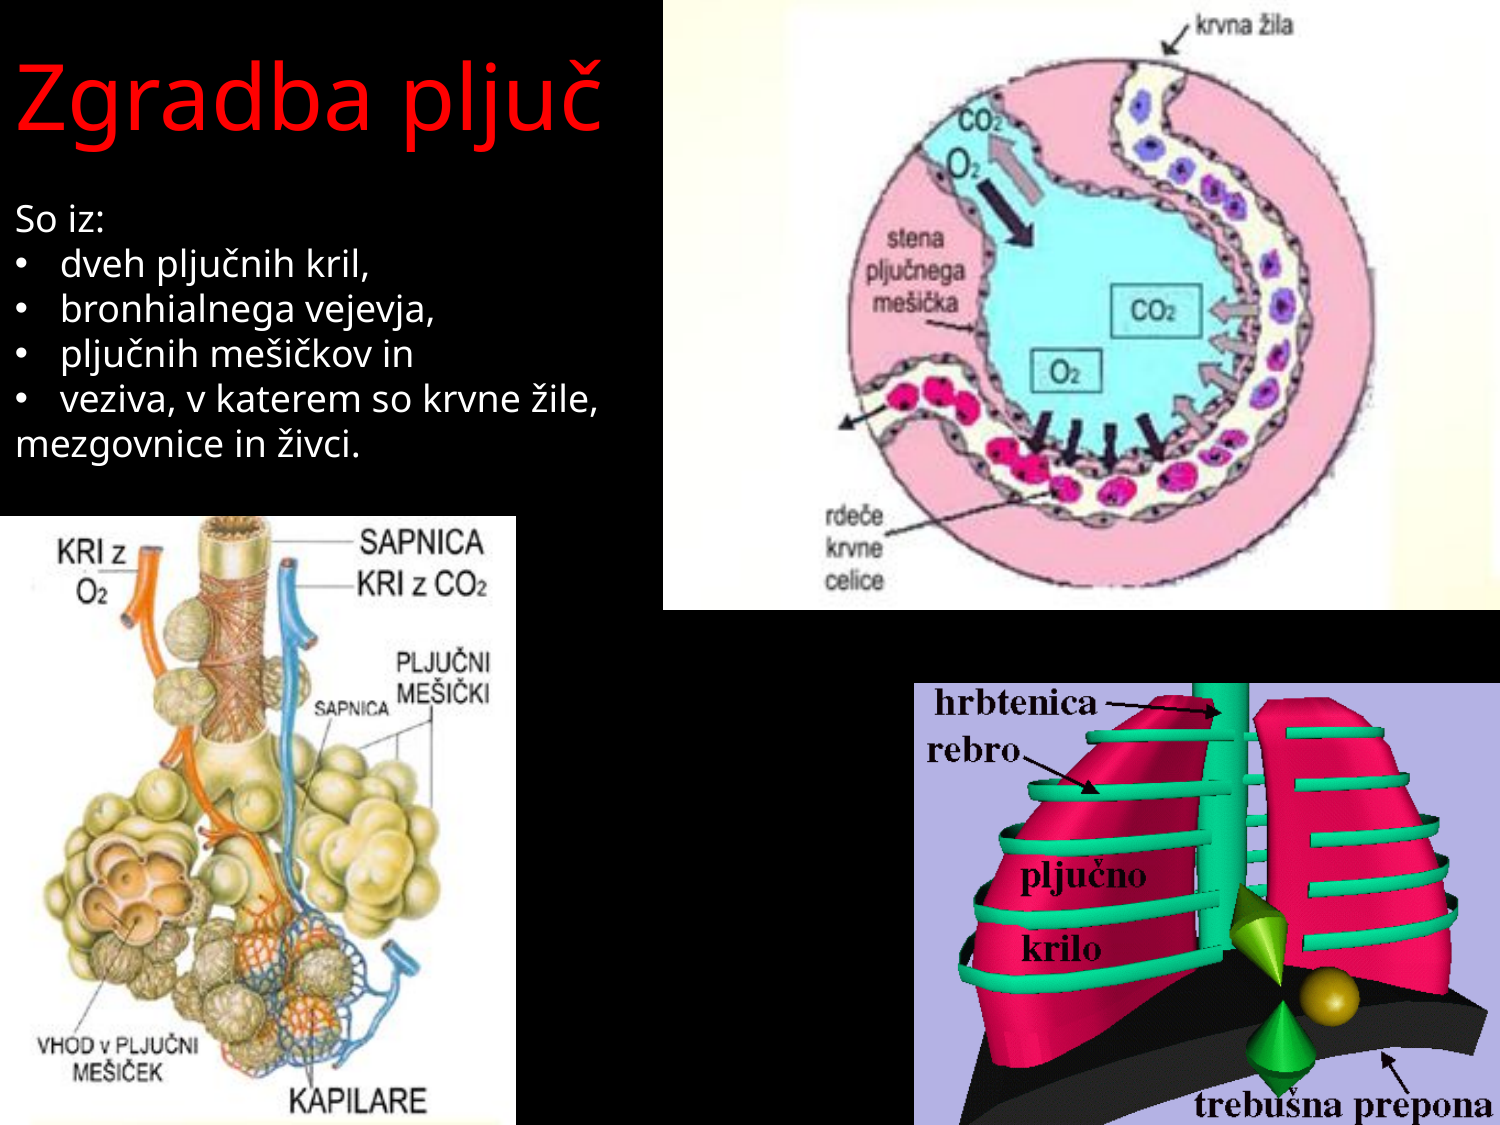

# Zgradba pljuč
So iz:
 dveh pljučnih kril,
 bronhialnega vejevja,
 pljučnih mešičkov in
 veziva, v katerem so krvne žile,
mezgovnice in živci.